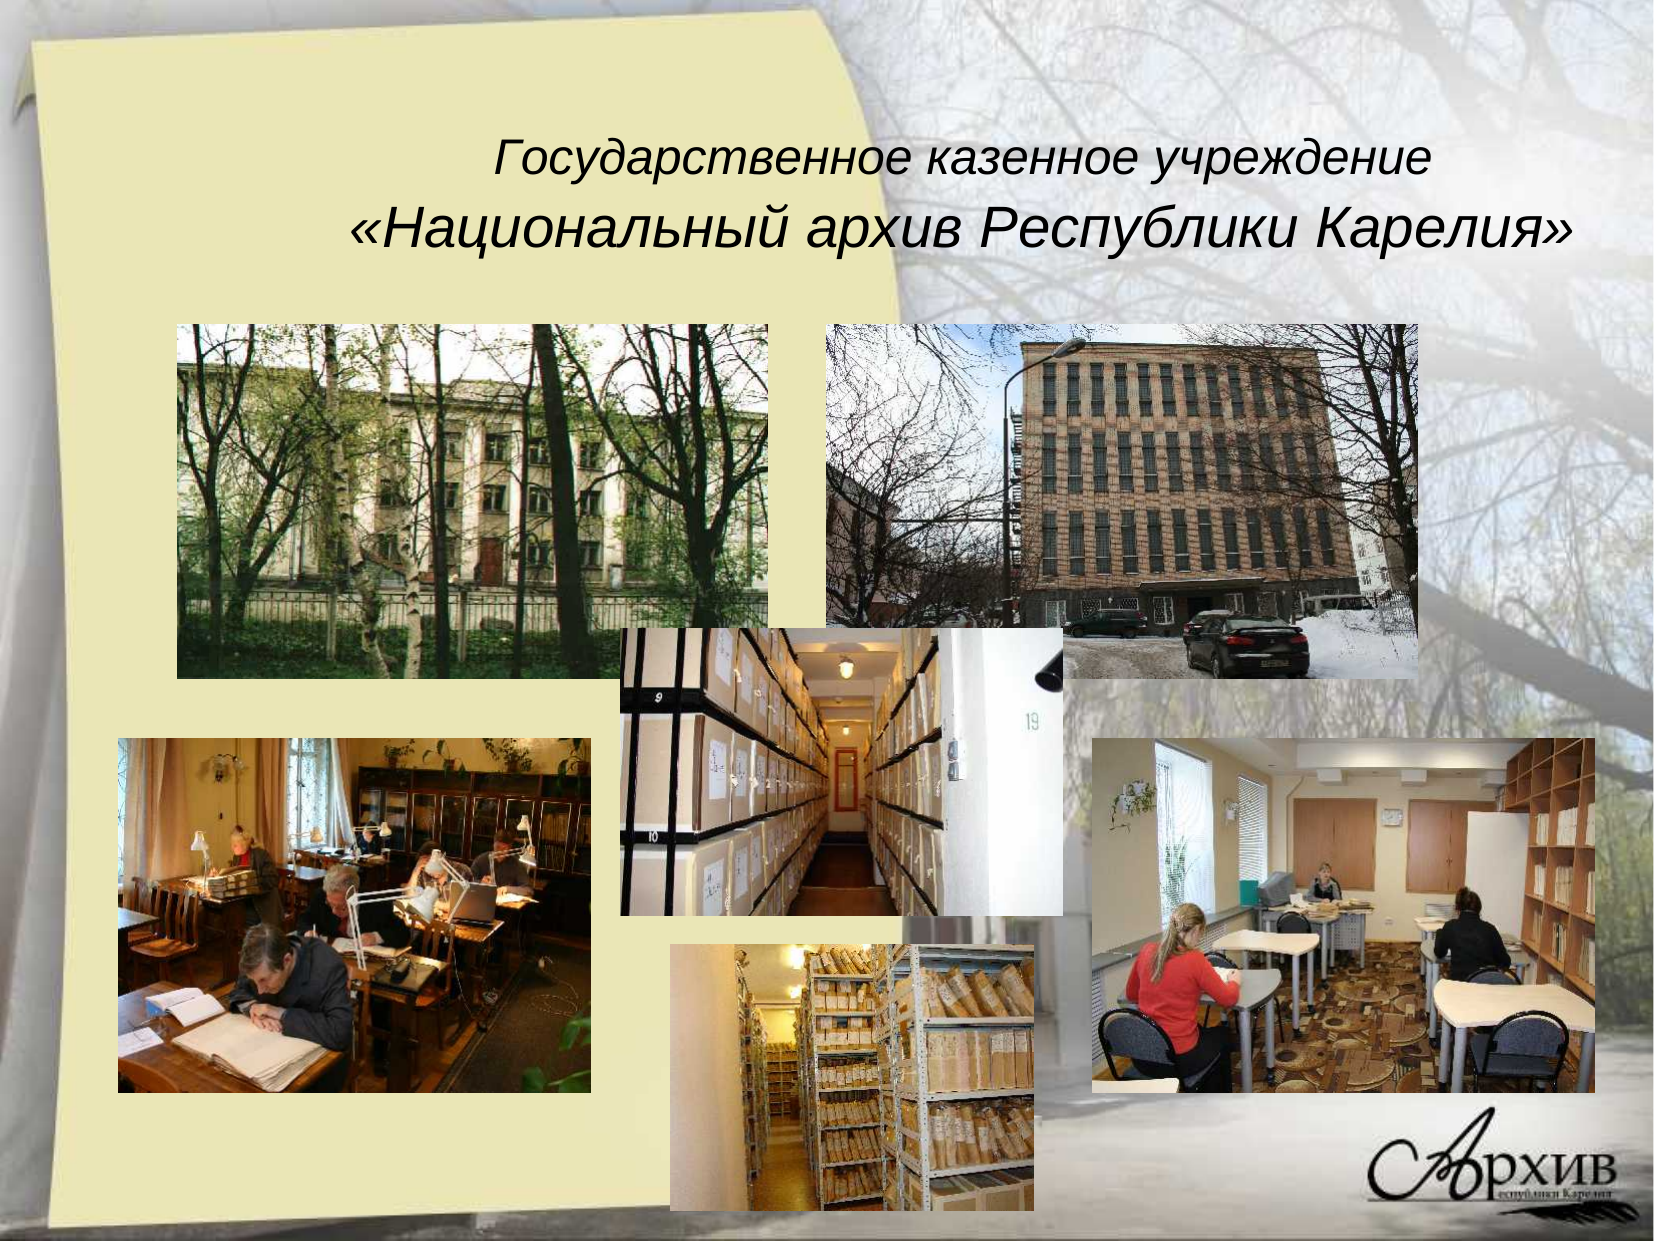

Государственное казенное учреждение
«Национальный архив Республики Карелия»